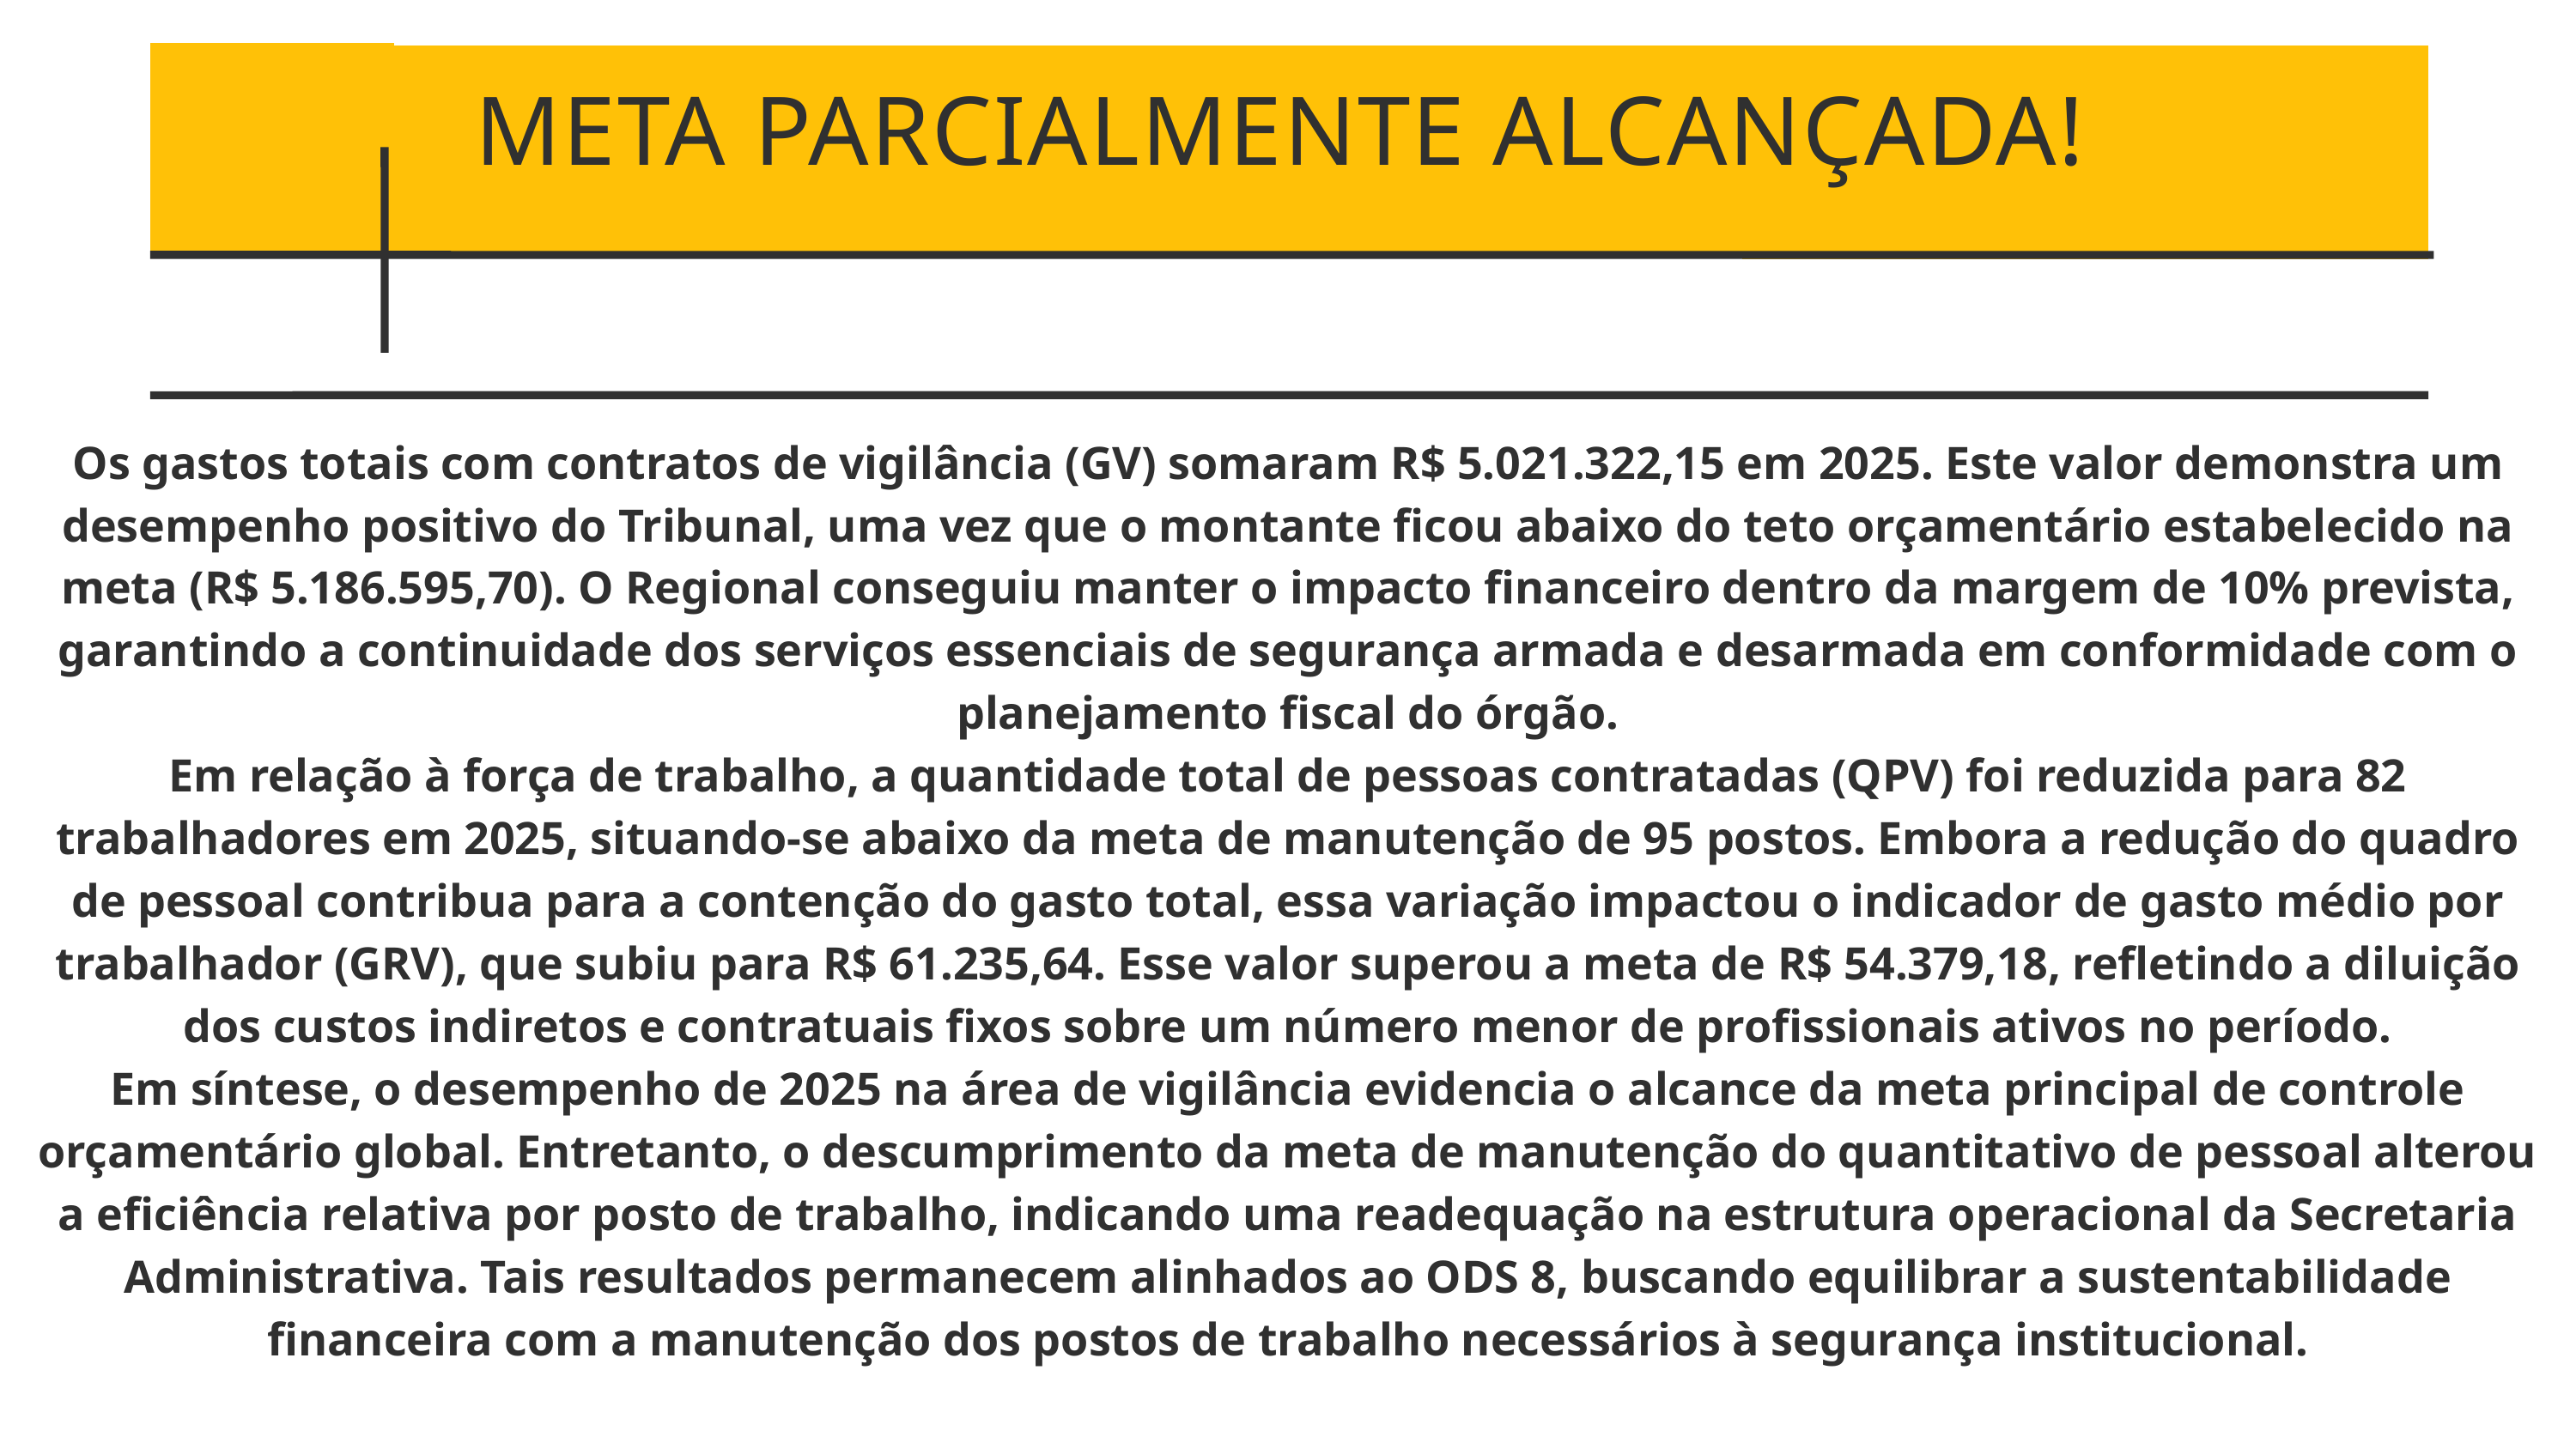

META PARCIALMENTE ALCANÇADA!
Os gastos totais com contratos de vigilância (GV) somaram R$ 5.021.322,15 em 2025. Este valor demonstra um desempenho positivo do Tribunal, uma vez que o montante ficou abaixo do teto orçamentário estabelecido na meta (R$ 5.186.595,70). O Regional conseguiu manter o impacto financeiro dentro da margem de 10% prevista, garantindo a continuidade dos serviços essenciais de segurança armada e desarmada em conformidade com o planejamento fiscal do órgão.
Em relação à força de trabalho, a quantidade total de pessoas contratadas (QPV) foi reduzida para 82 trabalhadores em 2025, situando-se abaixo da meta de manutenção de 95 postos. Embora a redução do quadro de pessoal contribua para a contenção do gasto total, essa variação impactou o indicador de gasto médio por trabalhador (GRV), que subiu para R$ 61.235,64. Esse valor superou a meta de R$ 54.379,18, refletindo a diluição dos custos indiretos e contratuais fixos sobre um número menor de profissionais ativos no período.
Em síntese, o desempenho de 2025 na área de vigilância evidencia o alcance da meta principal de controle orçamentário global. Entretanto, o descumprimento da meta de manutenção do quantitativo de pessoal alterou a eficiência relativa por posto de trabalho, indicando uma readequação na estrutura operacional da Secretaria Administrativa. Tais resultados permanecem alinhados ao ODS 8, buscando equilibrar a sustentabilidade financeira com a manutenção dos postos de trabalho necessários à segurança institucional.